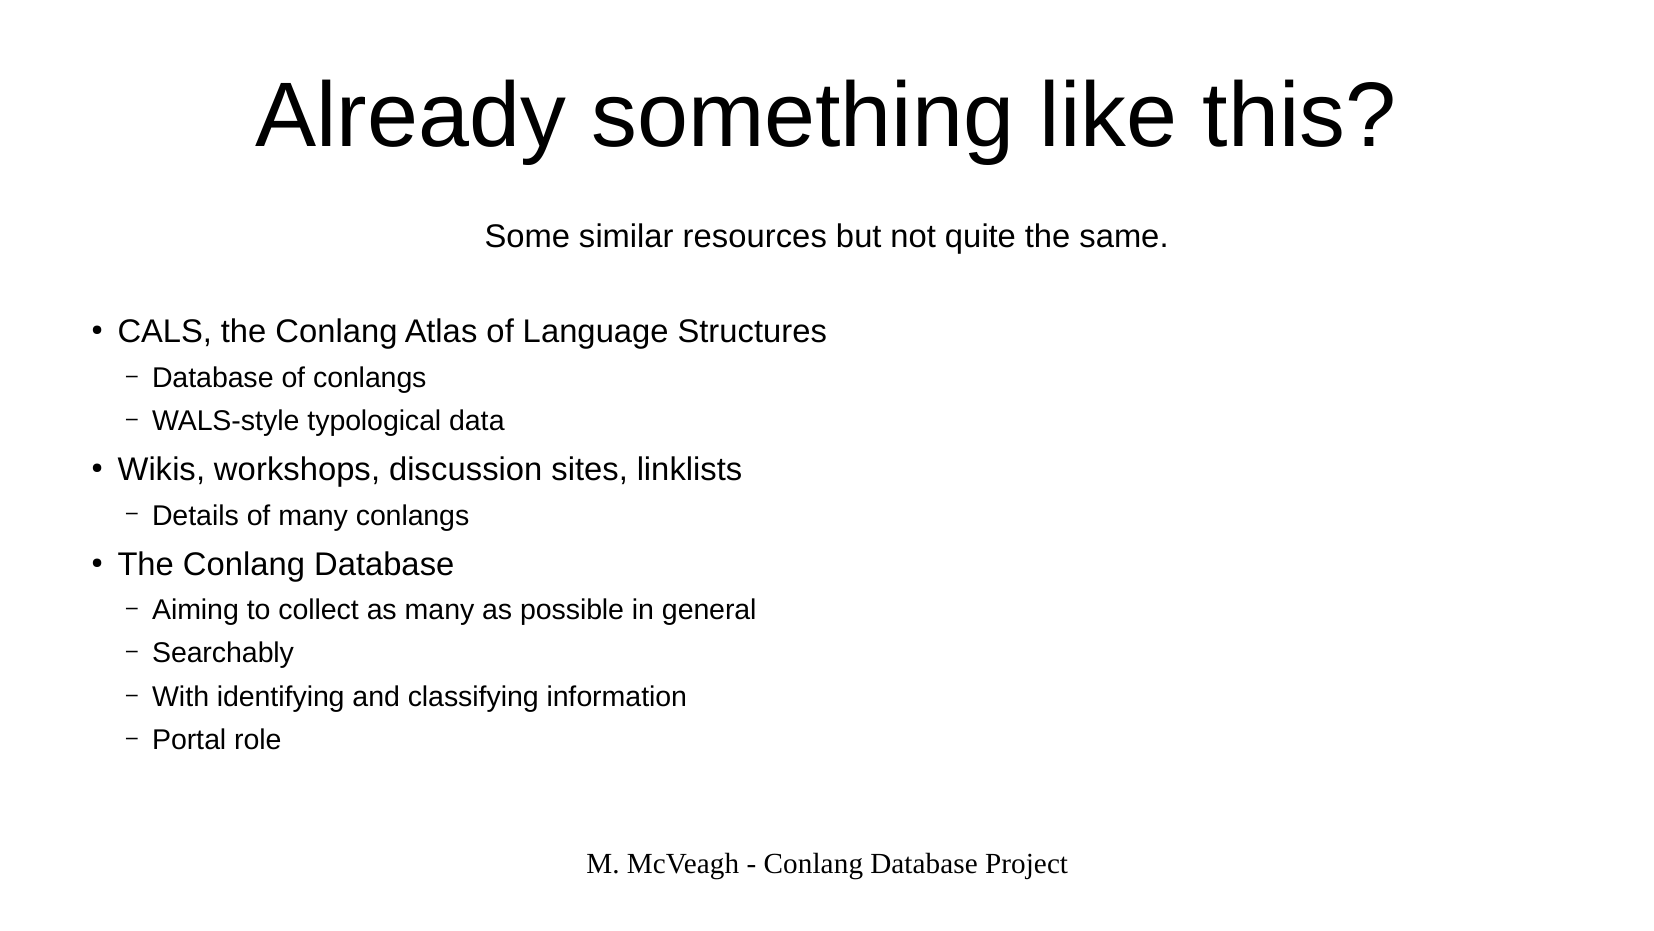

# Already something like this?
Some similar resources but not quite the same.
CALS, the Conlang Atlas of Language Structures
Database of conlangs
WALS-style typological data
Wikis, workshops, discussion sites, linklists
Details of many conlangs
The Conlang Database
Aiming to collect as many as possible in general
Searchably
With identifying and classifying information
Portal role
M. McVeagh - Conlang Database Project